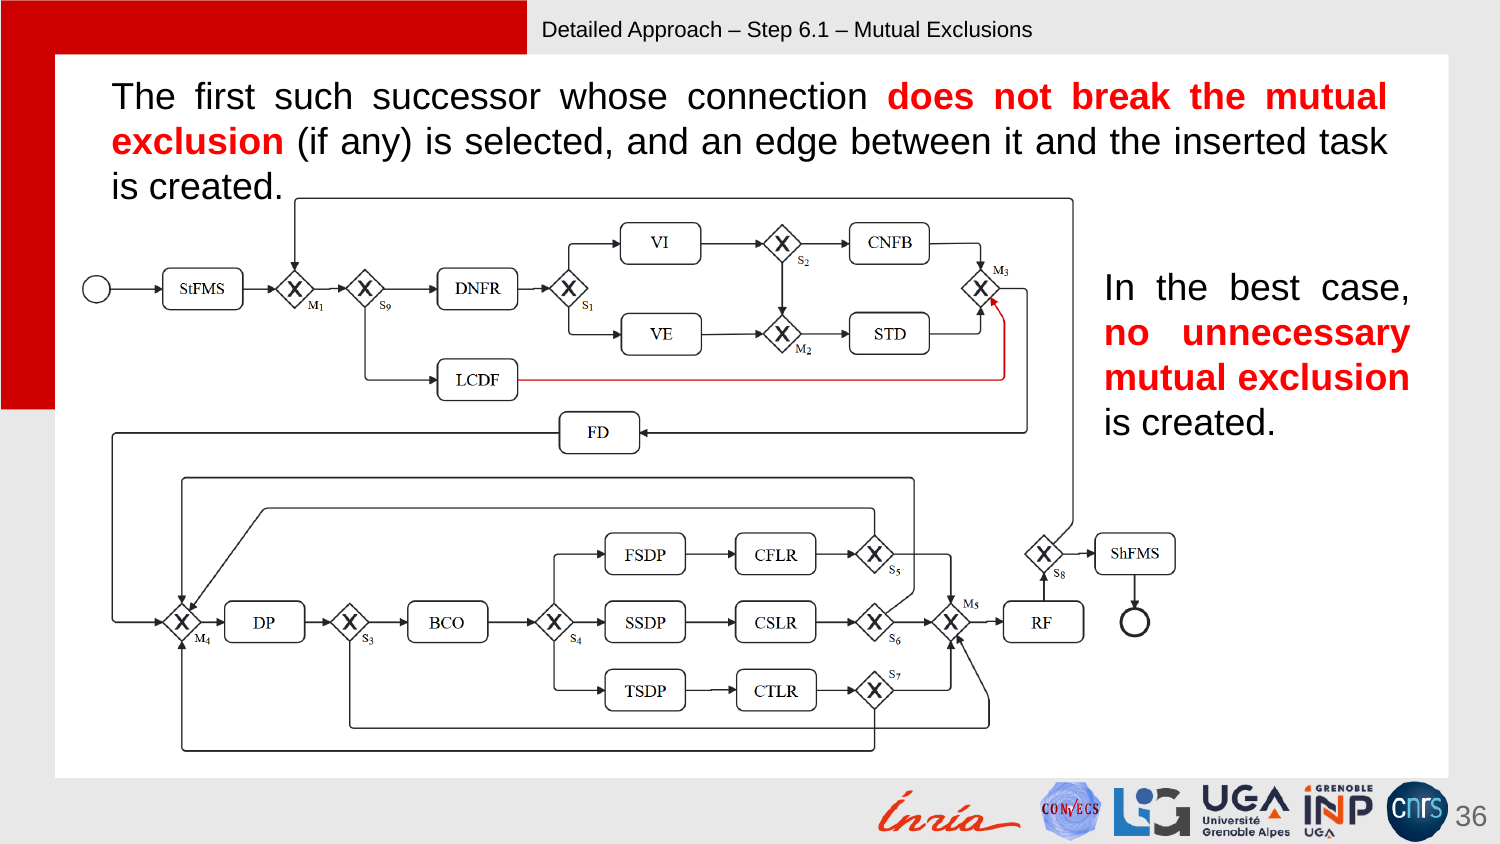

# Detailed Approach – Step 6.1 – Mutual Exclusions
The first such successor whose connection does not break the mutual exclusion (if any) is selected, and an edge between it and the inserted task is created.
In the best case, no unnecessary mutual exclusion is created.
36